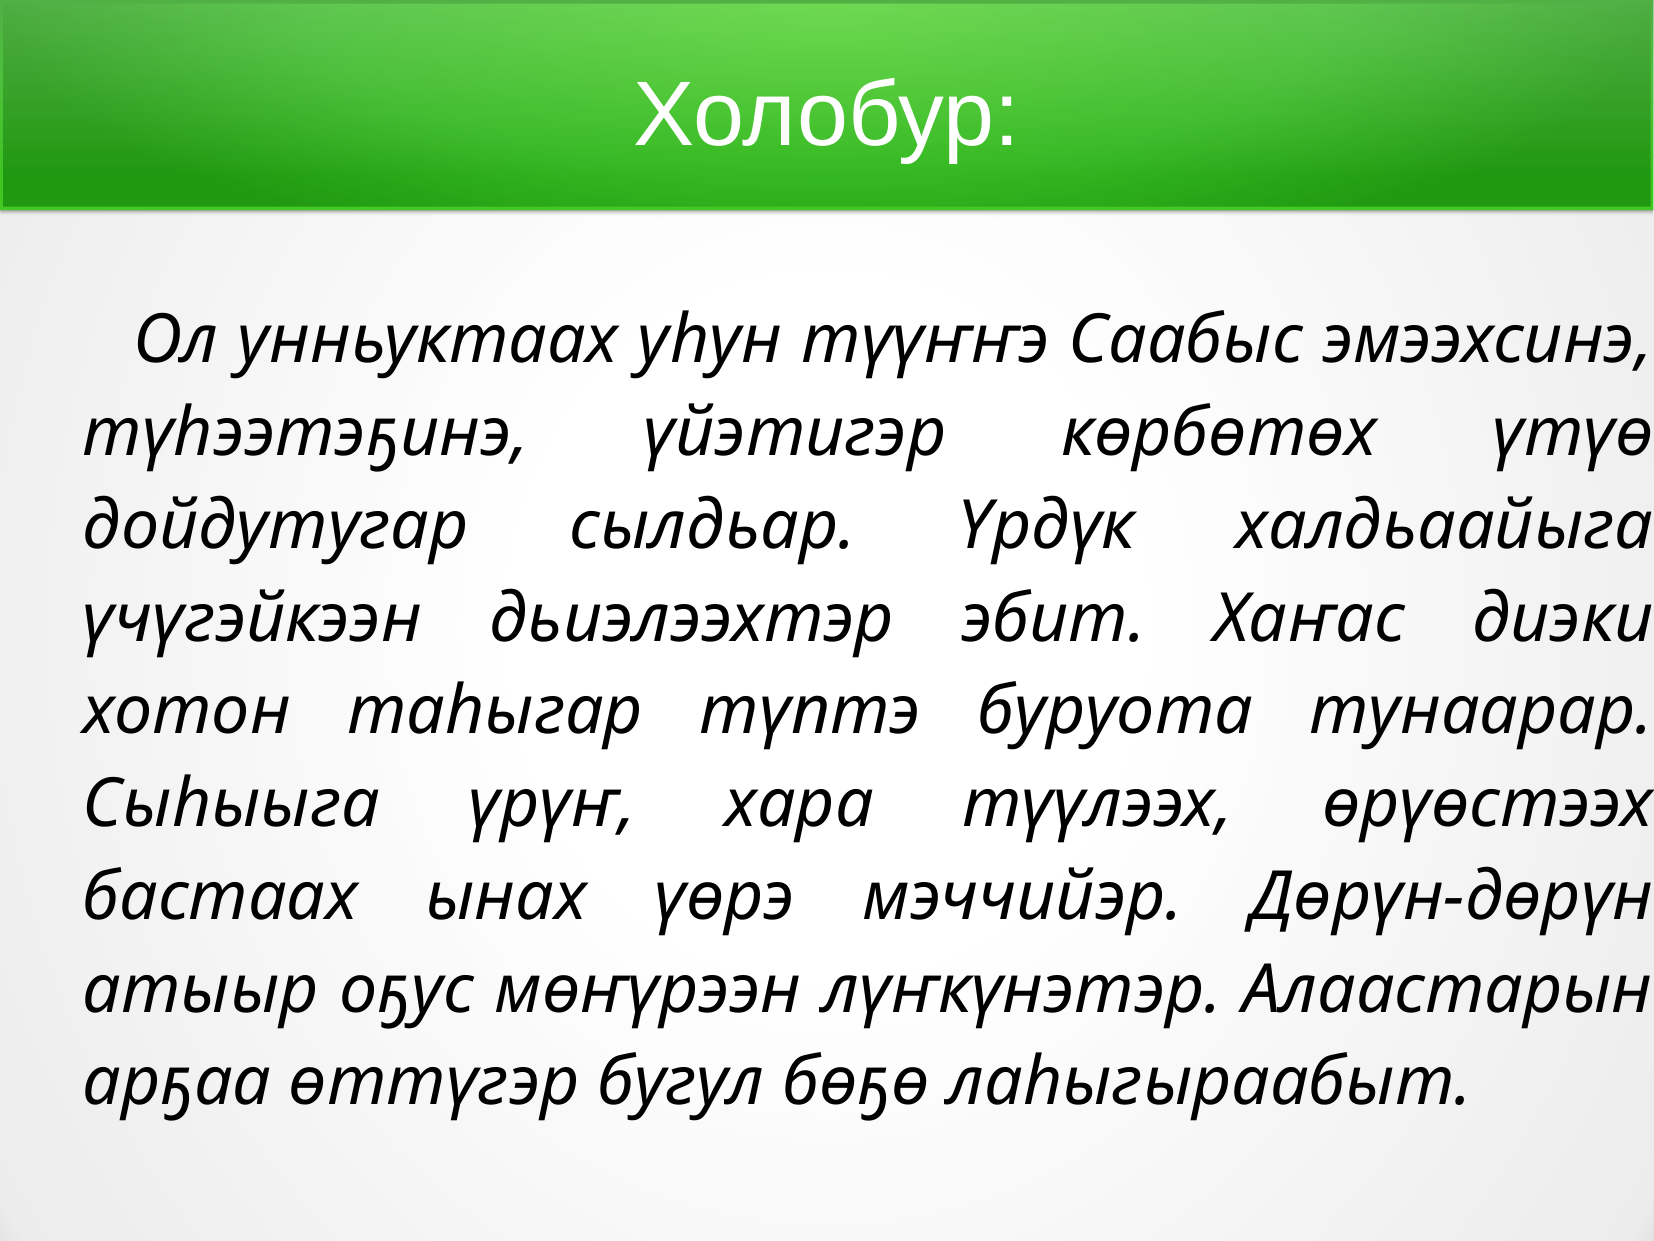

# Холобур:
Ол унньуктаах уһун түүҥҥэ Саабыс эмээхсинэ, түһээтэҕинэ, үйэтигэр көрбөтөх үтүө дойдутугар сылдьар. Үрдүк халдьаайыга үчүгэйкээн дьиэлээхтэр эбит. Хаҥас диэки хотон таһыгар түптэ буруота тунаарар. Сыһыыга үрүҥ, хара түүлээх, өрүөстээх бастаах ынах үөрэ мэччийэр. Дөрүн-дөрүн атыыр оҕус мөҥүрээн лүҥкүнэтэр. Алаастарын арҕаа өттүгэр бугул бөҕө лаһыгыраабыт.